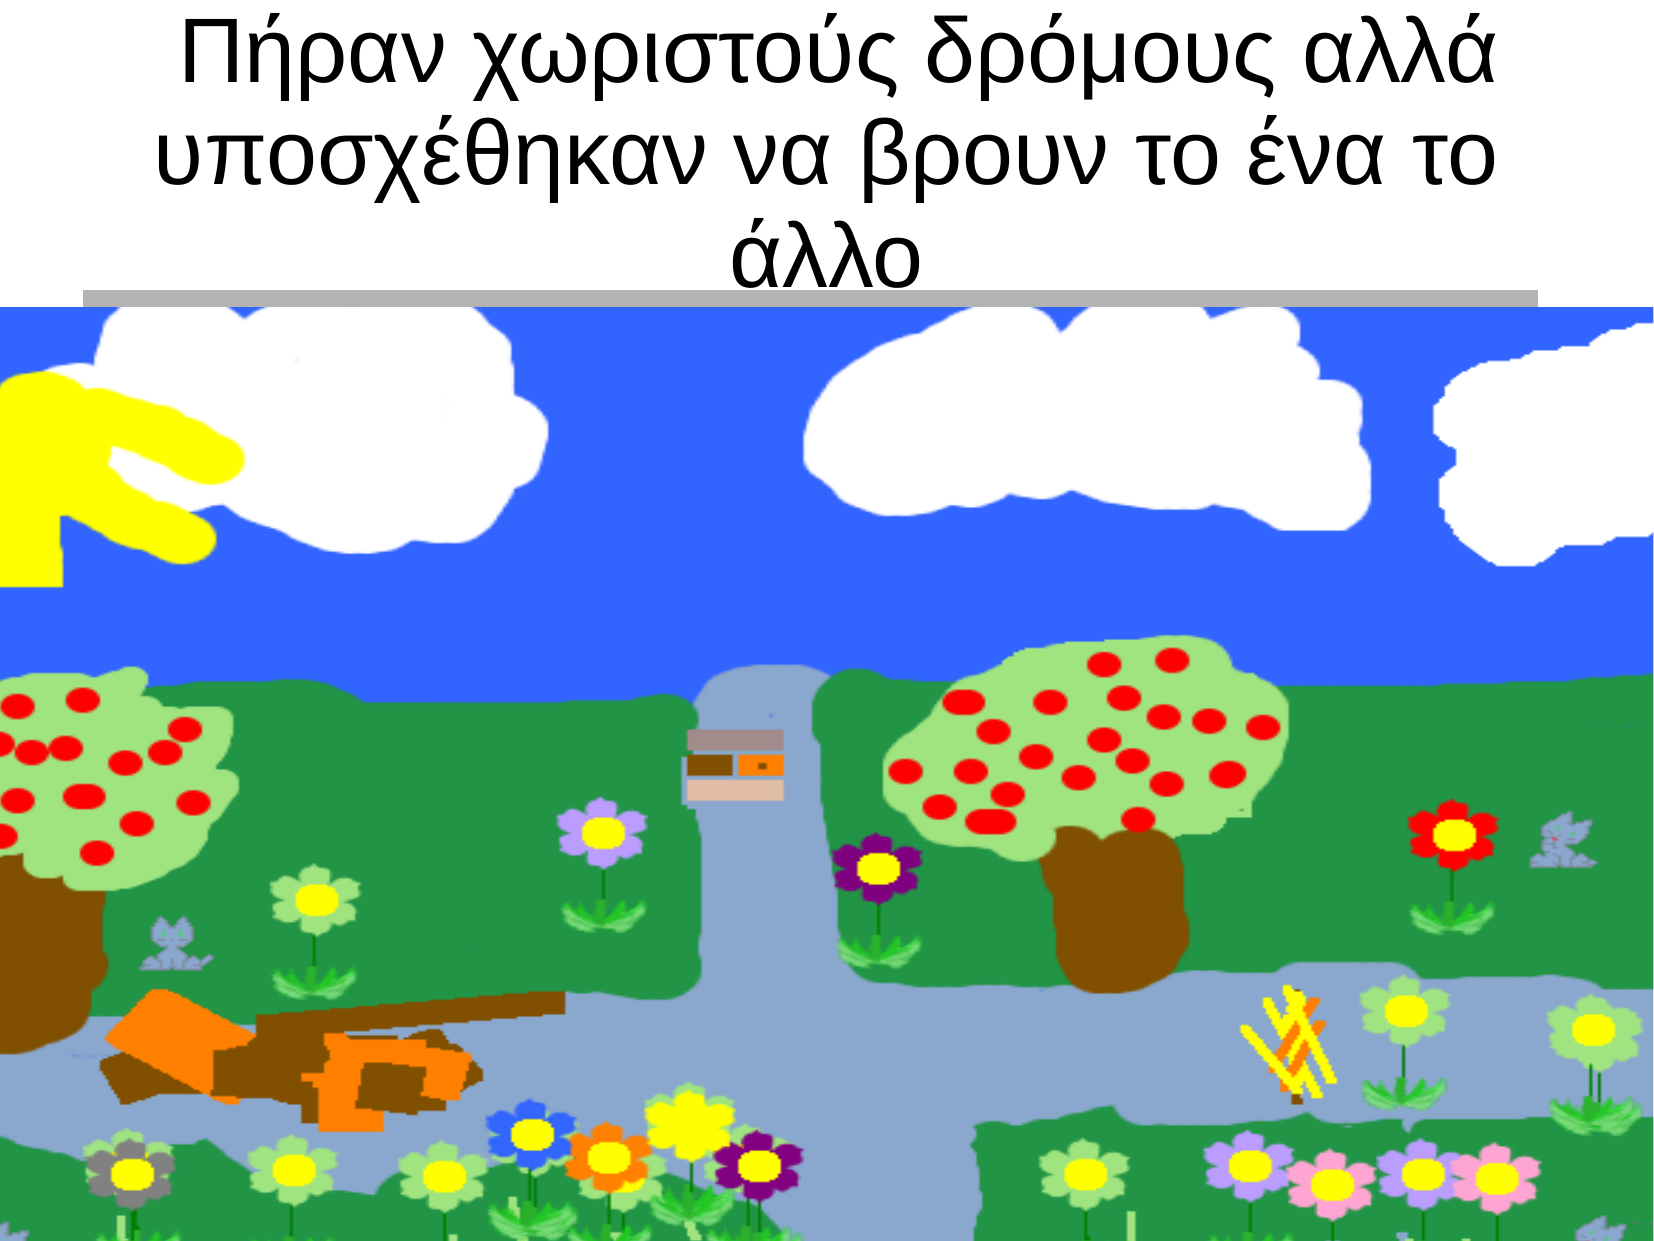

# Πήραν χωριστούς δρόμους αλλά υποσχέθηκαν να βρουν το ένα το άλλο
| | | | | |
| --- | --- | --- | --- | --- |
| | | | | |